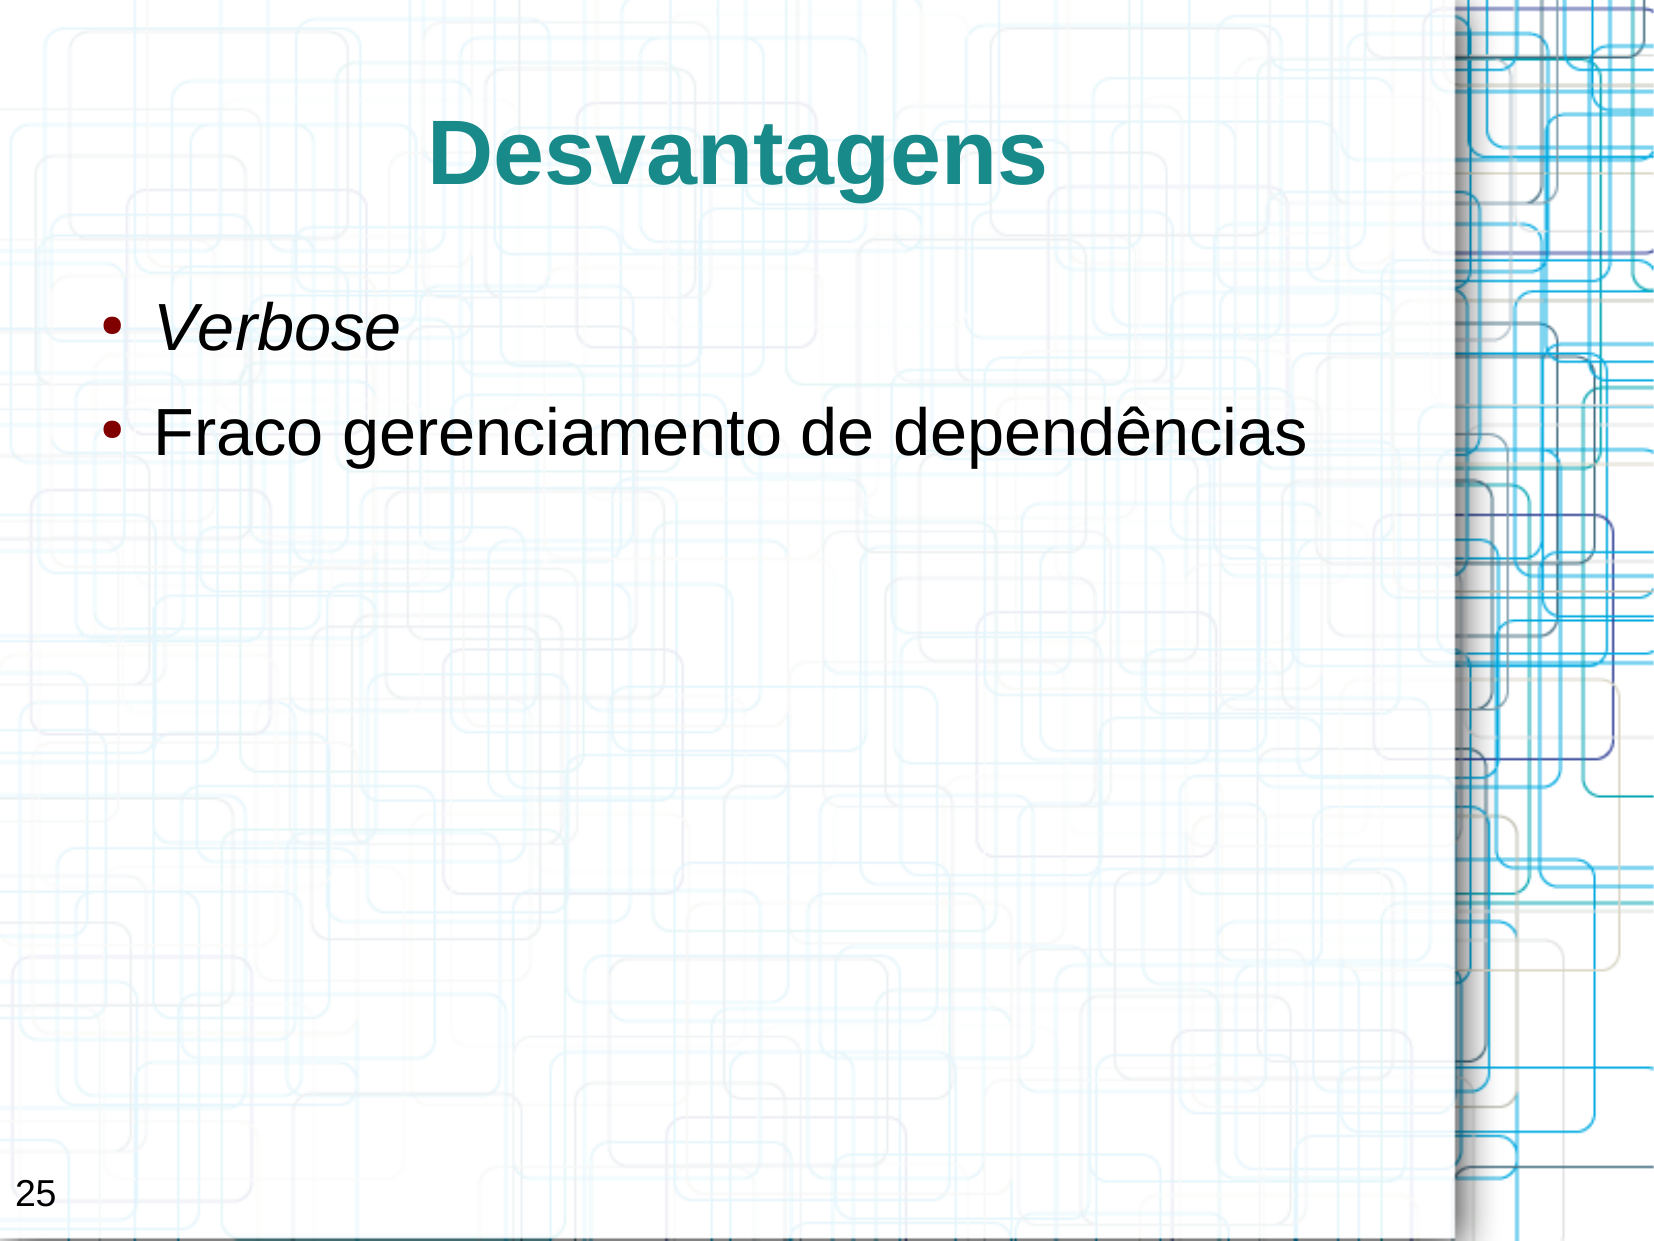

# Desvantagens
Verbose
Fraco gerenciamento de dependências